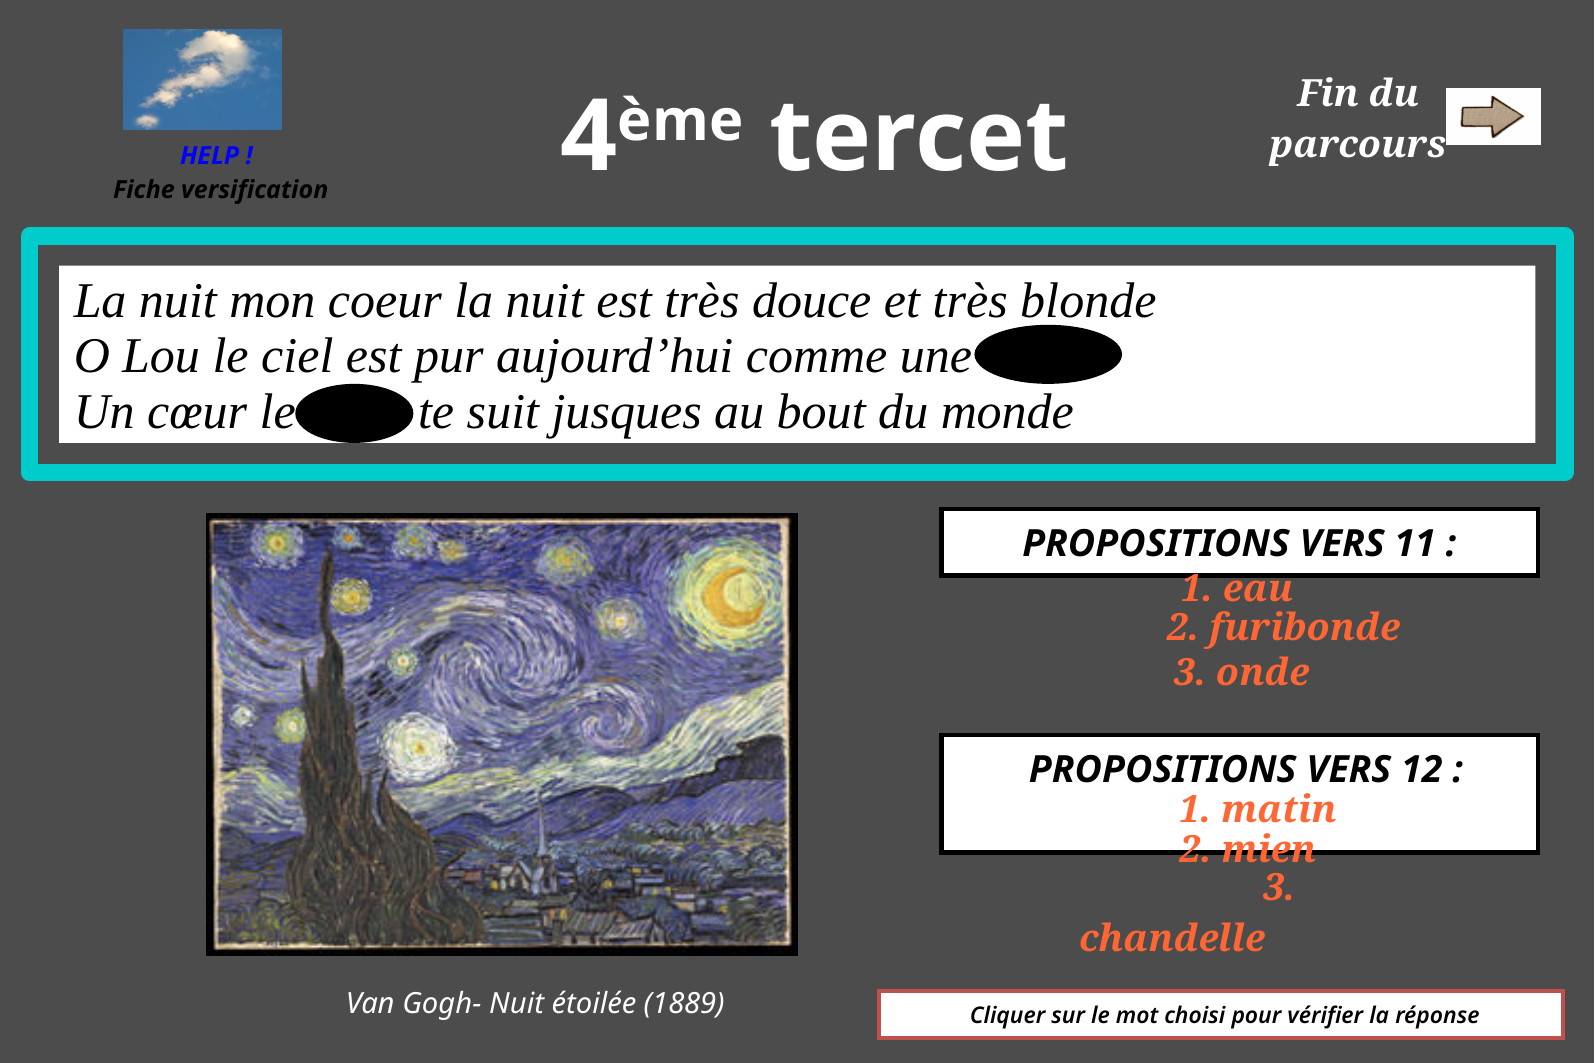

HELP !
Fiche versification
# 4ème tercet
Fin du parcours
La nuit mon coeur la nuit est très douce et très blonde
O Lou le ciel est pur aujourd’hui comme une onde
Un cœur le mien te suit jusques au bout du monde
PROPOSITIONS VERS 11 :
1. eau
2. furibonde
3. onde
PROPOSITIONS VERS 12 :
1. matin
 2. mien
 3. chandelle
Van Gogh- Nuit étoilée (1889)
Cliquer sur le mot choisi pour vérifier la réponse